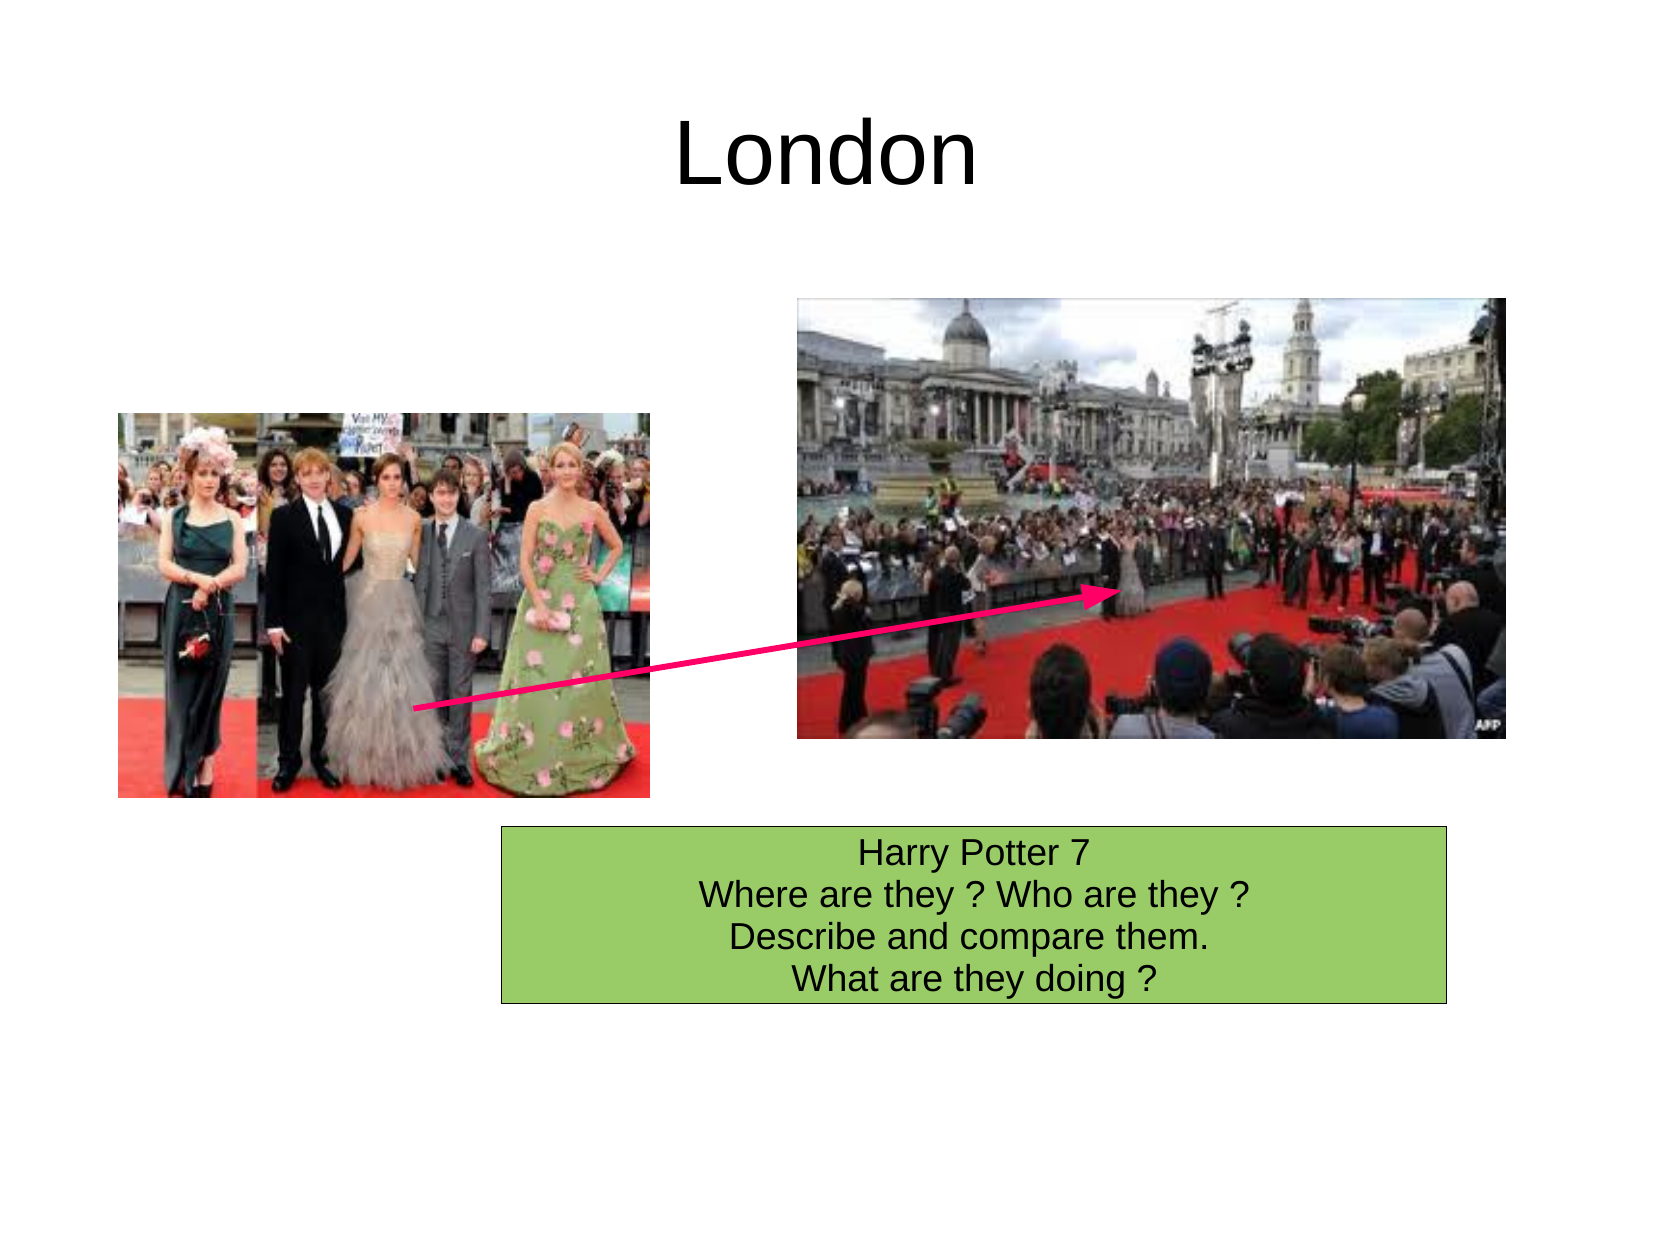

# London
Harry Potter 7
Where are they ? Who are they ?
Describe and compare them.
What are they doing ?